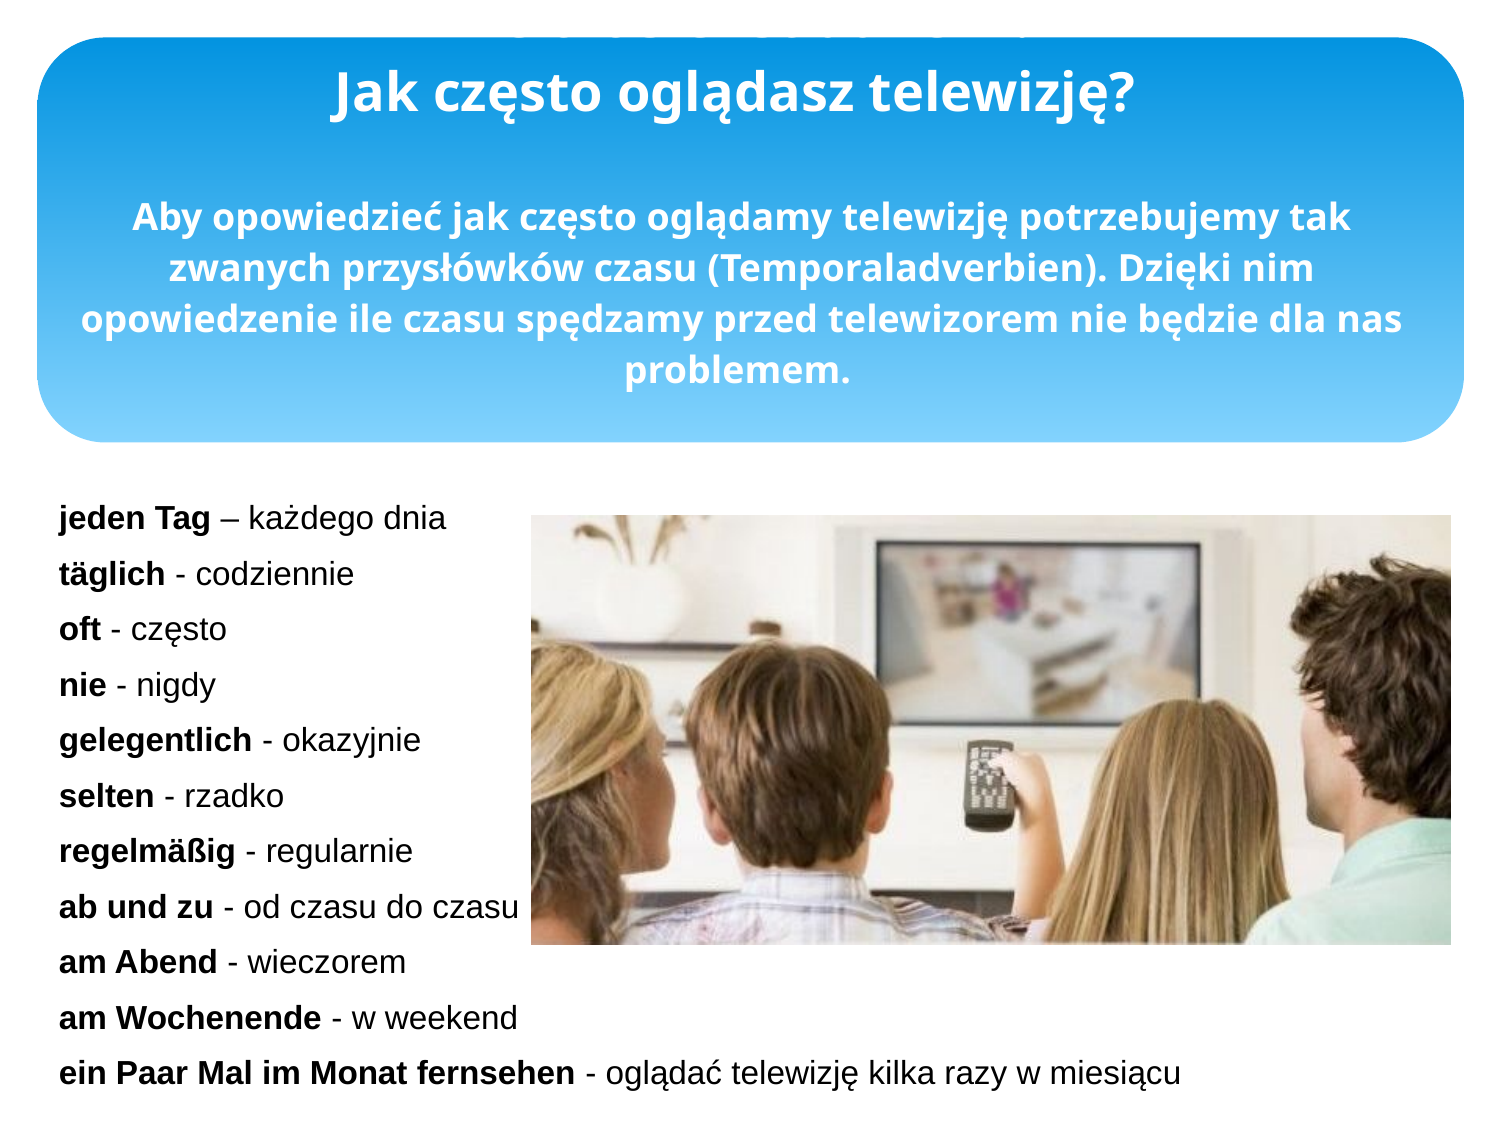

# Wie oft siehst du fern? Jak często oglądasz telewizję? Aby opowiedzieć jak często oglądamy telewizję potrzebujemy tak zwanych przysłówków czasu (Temporaladverbien). Dzięki nim opowiedzenie ile czasu spędzamy przed telewizorem nie będzie dla nas problemem. Oto najważniejsze z nich:
jeden Tag – każdego dnia
täglich - codziennie
oft - często
nie - nigdy
gelegentlich - okazyjnie
selten - rzadko
regelmäßig - regularnie
ab und zu - od czasu do czasu
am Abend - wieczorem
am Wochenende - w weekend
ein Paar Mal im Monat fernsehen - oglądać telewizję kilka razy w miesiącu